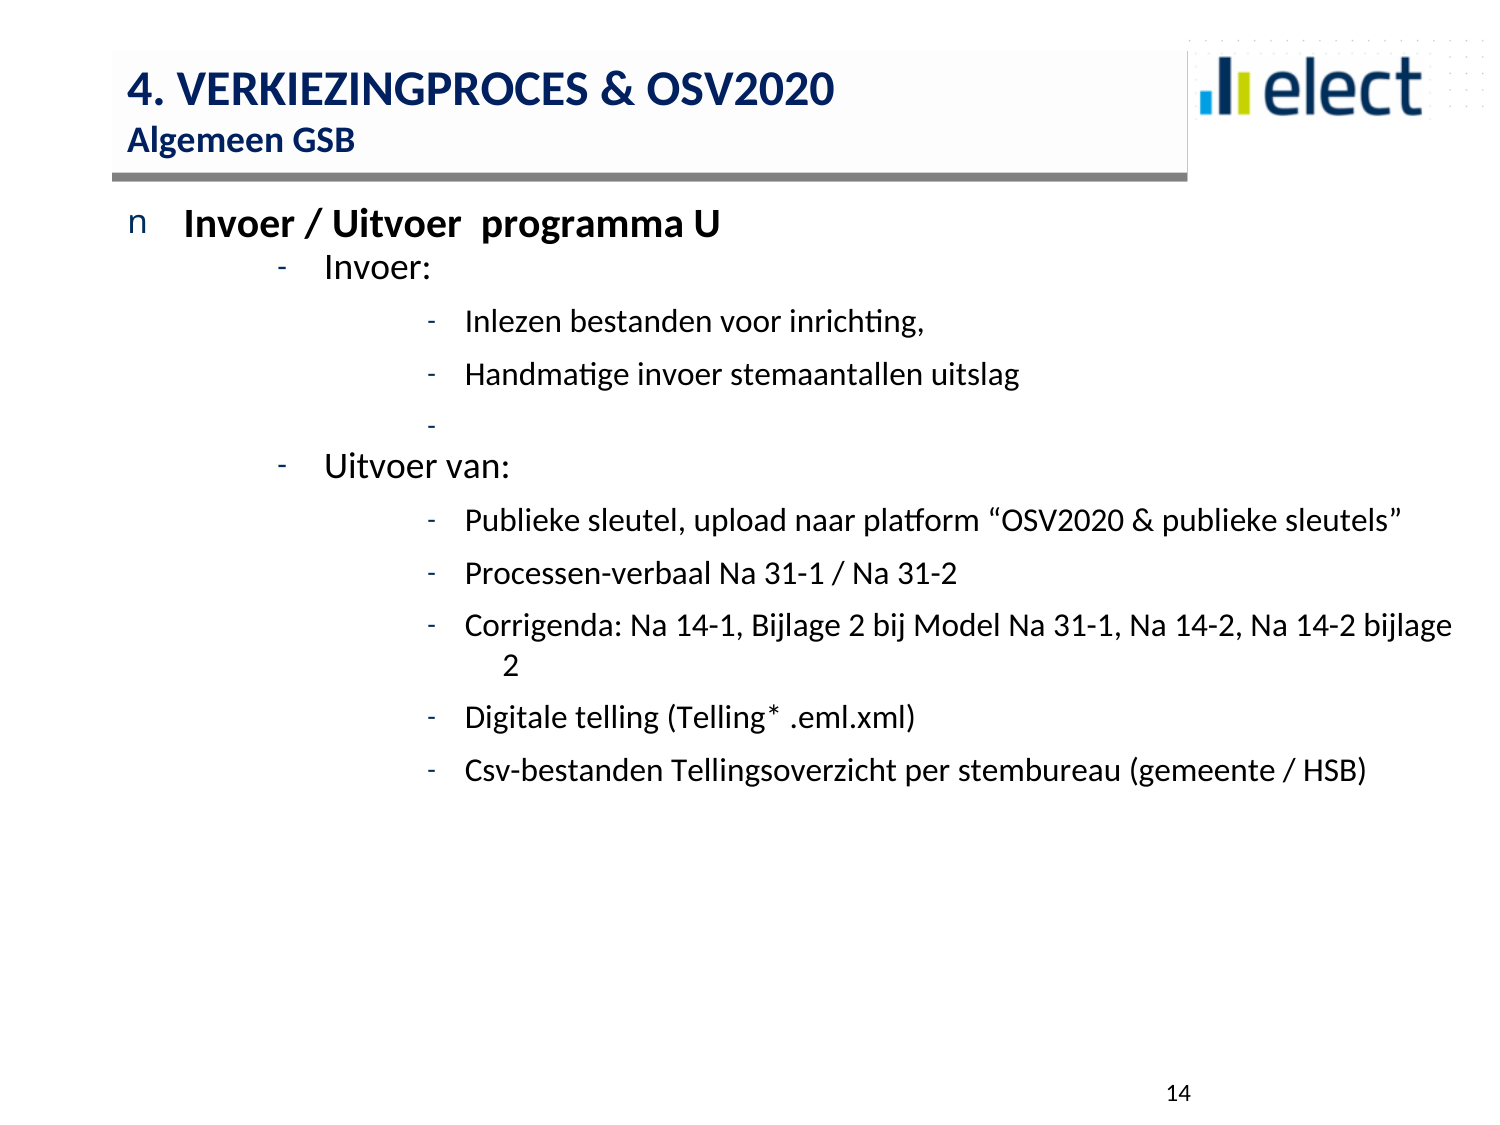

# 4. Het verkiezingsproces vanuit logistiek perspectief Algemeen
4. VERKIEZINGPROCES & OSV2020
Algemeen GSB
Invoer / Uitvoer programma U
Invoer:
Inlezen bestanden voor inrichting,
Handmatige invoer stemaantallen uitslag
Uitvoer van:
Publieke sleutel, upload naar platform “OSV2020 & publieke sleutels”
Processen-verbaal Na 31-1 / Na 31-2
Corrigenda: Na 14-1, Bijlage 2 bij Model Na 31-1, Na 14-2, Na 14-2 bijlage 2
Digitale telling (Telling* .eml.xml)
Csv-bestanden Tellingsoverzicht per stembureau (gemeente / HSB)